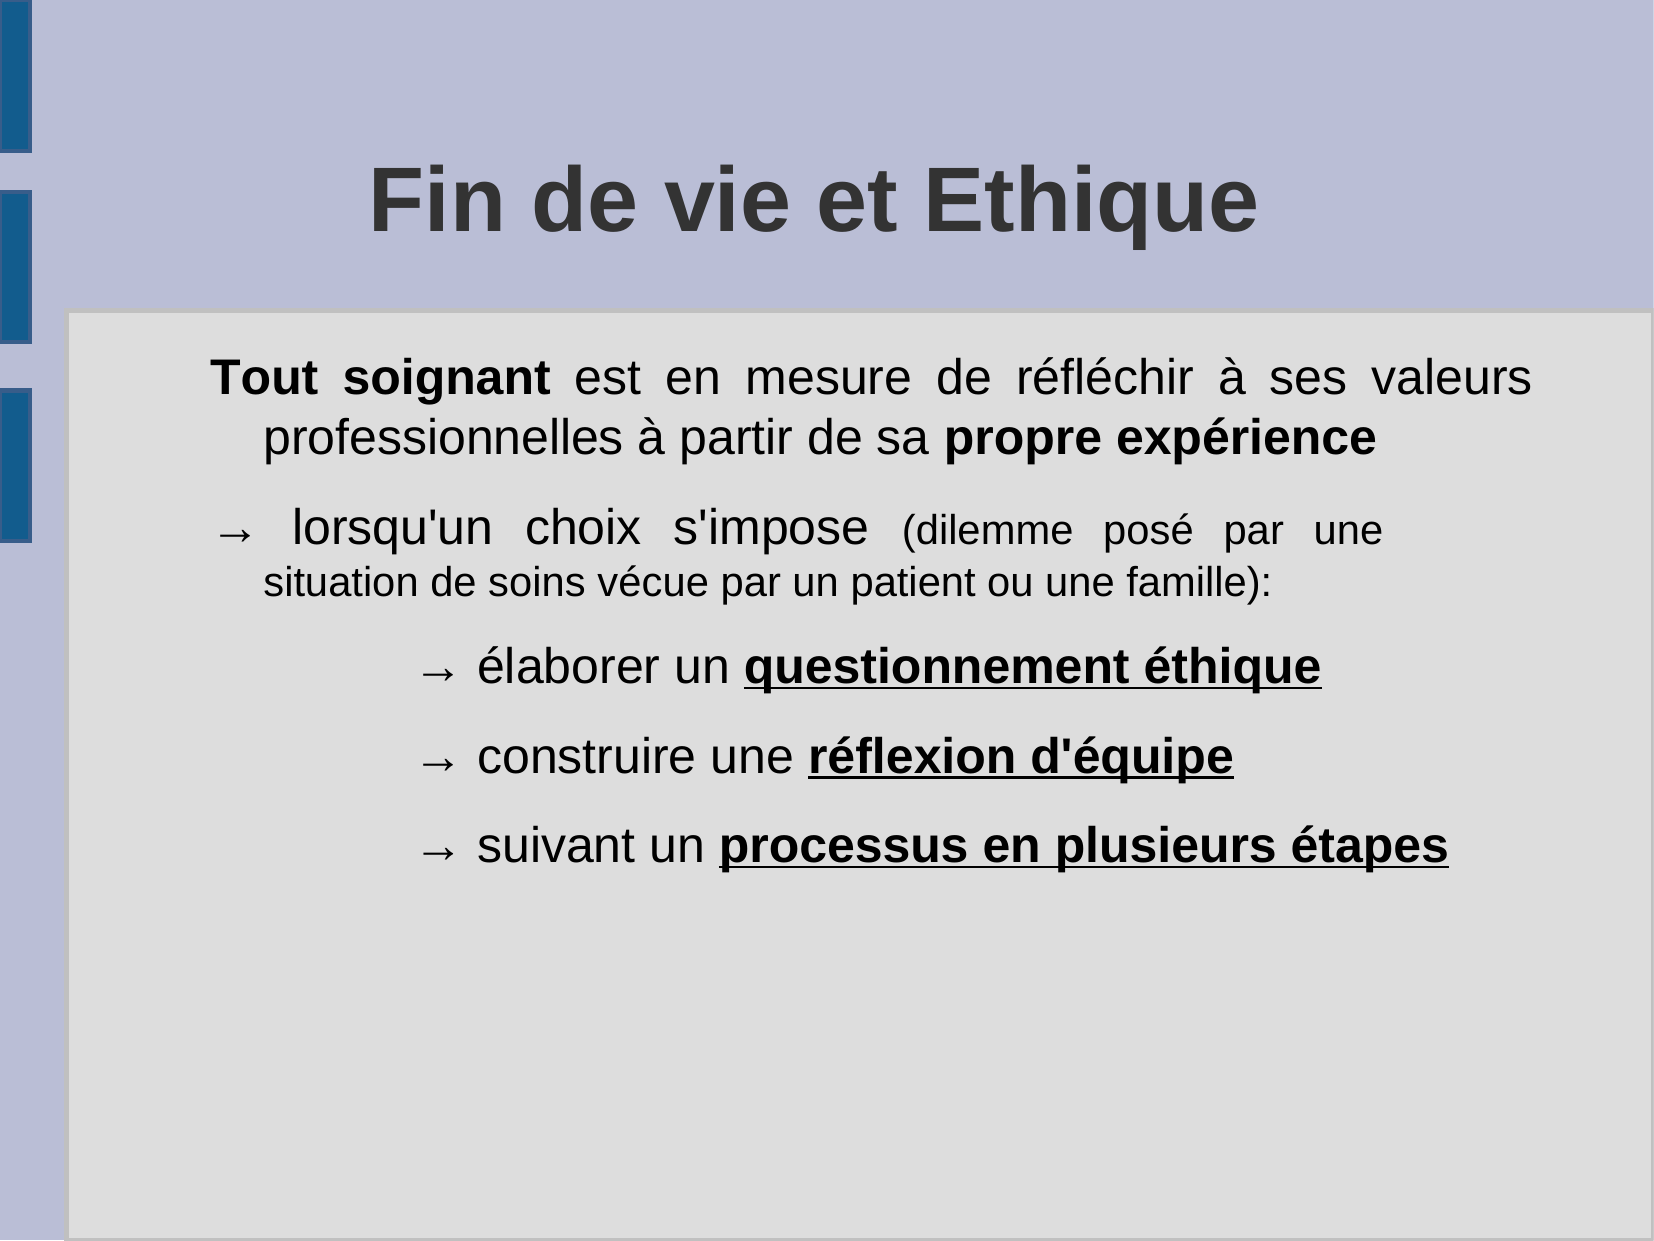

# Fin de vie et Ethique
Tout soignant est en mesure de réfléchir à ses valeurs professionnelles à partir de sa propre expérience
→ lorsqu'un choix s'impose (dilemme posé par une 		situation de soins vécue par un patient ou une famille):
		→ élaborer un questionnement éthique
		→ construire une réflexion d'équipe
		→ suivant un processus en plusieurs étapes